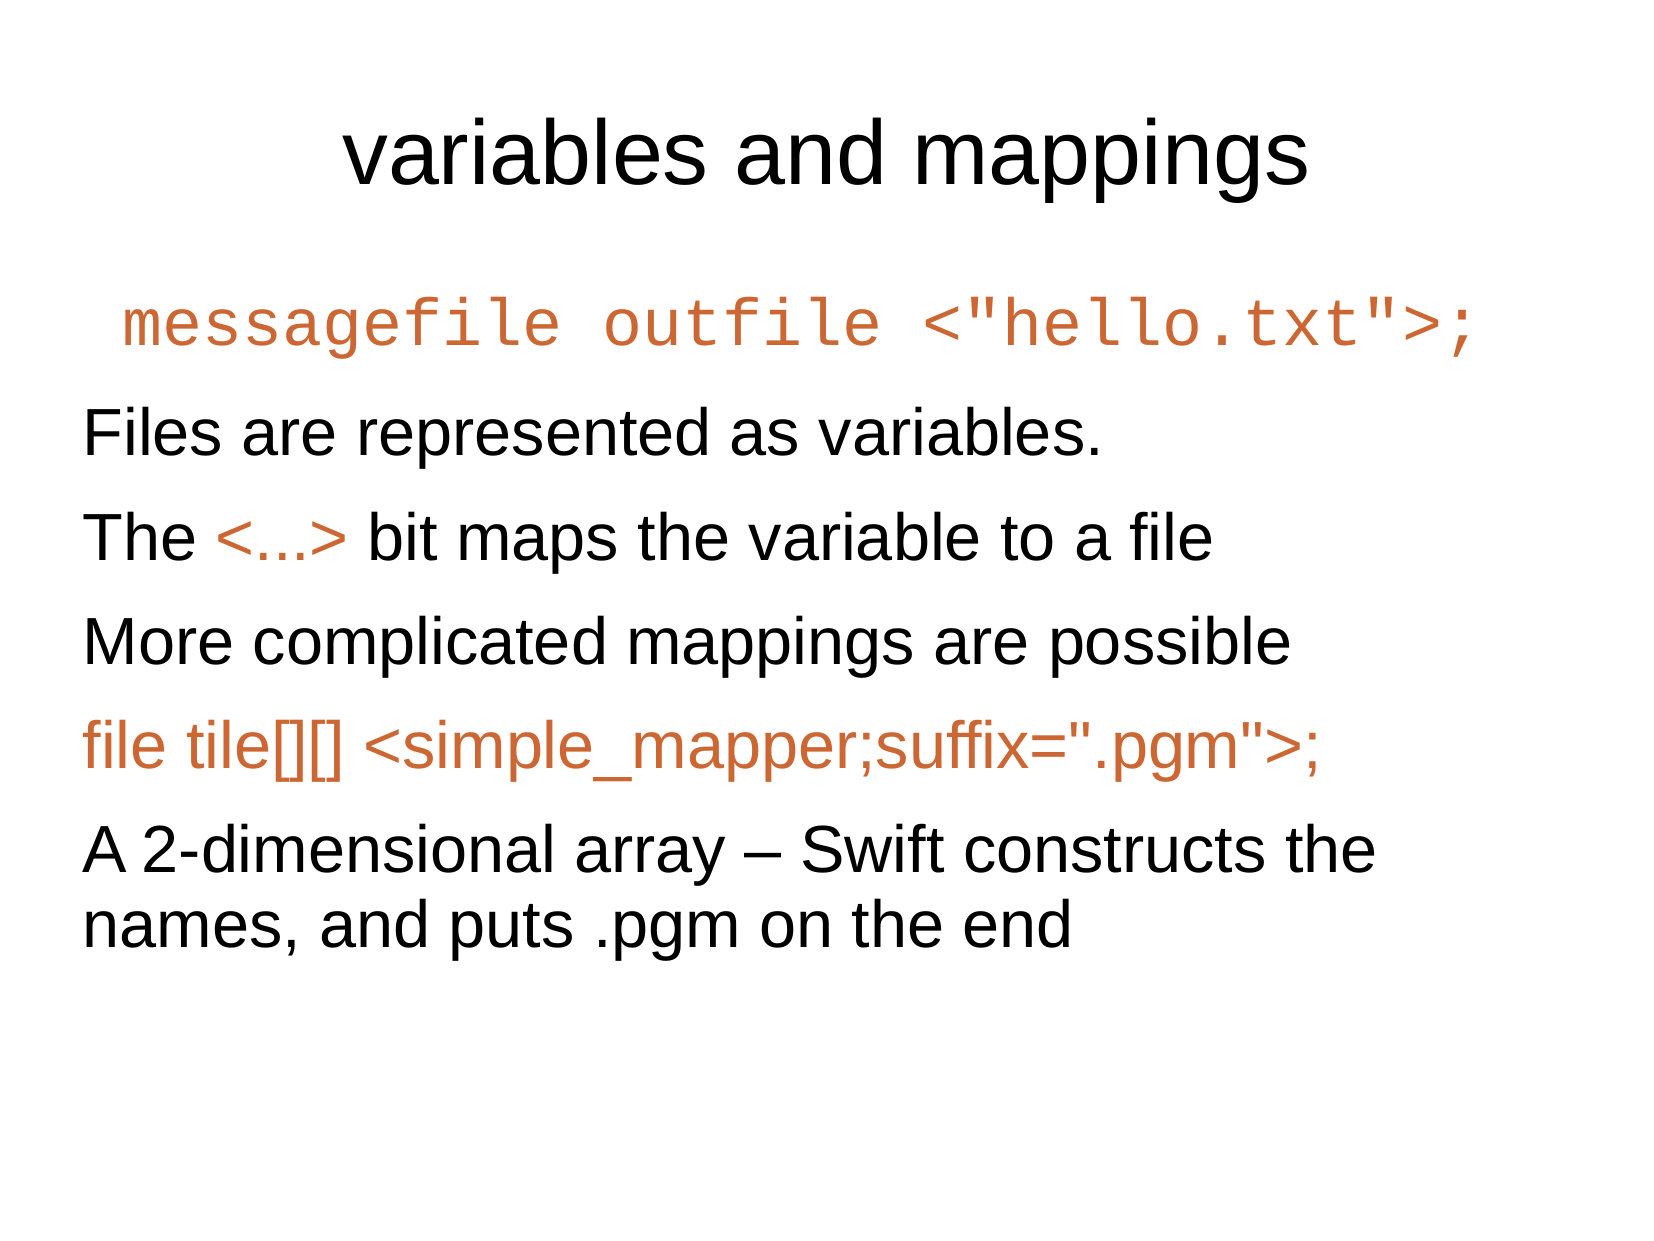

# variables and mappings
 messagefile outfile <"hello.txt">;
Files are represented as variables.
The <...> bit maps the variable to a file
More complicated mappings are possible
file tile[][] <simple_mapper;suffix=".pgm">;
A 2-dimensional array – Swift constructs the names, and puts .pgm on the end